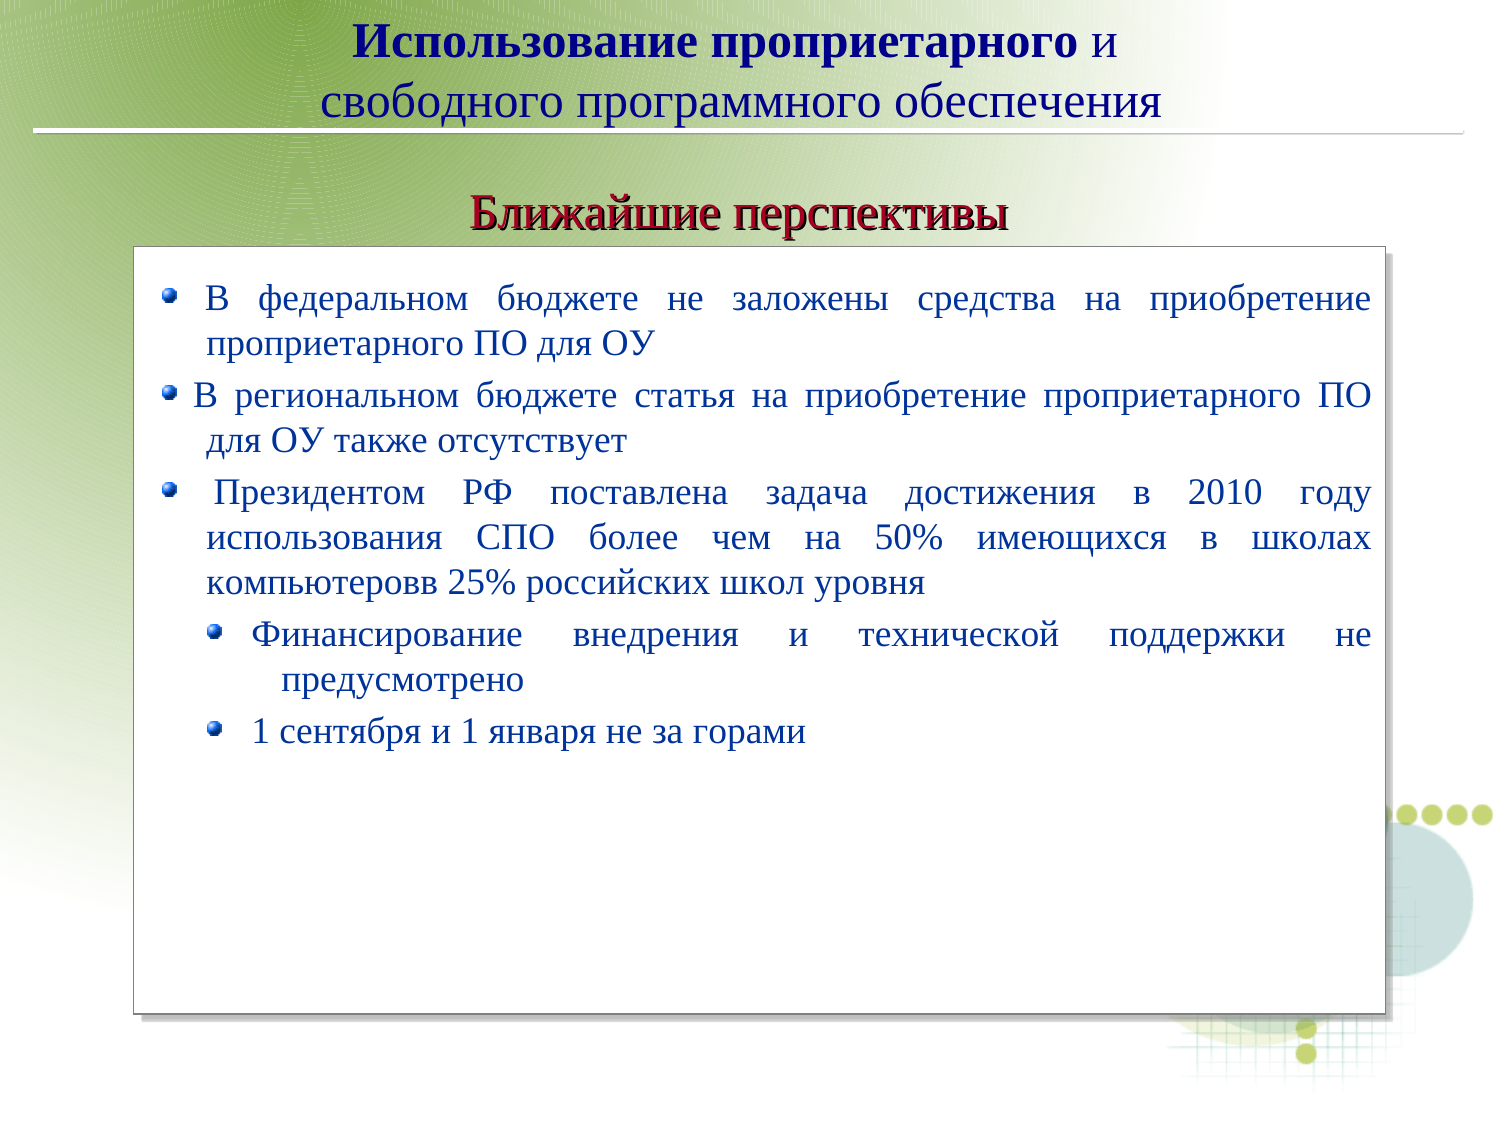

Использование проприетарного и
свободного программного обеспечения
Ближайшие перспективы
 В федеральном бюджете не заложены средства на приобретение проприетарного ПО для ОУ
 В региональном бюджете статья на приобретение проприетарного ПО для ОУ также отсутствует
 Президентом РФ поставлена задача достижения в 2010 году использования СПО более чем на 50% имеющихся в школах компьютеровв 25% российских школ уровня
Финансирование внедрения и технической поддержки не предусмотрено
1 сентября и 1 января не за горами